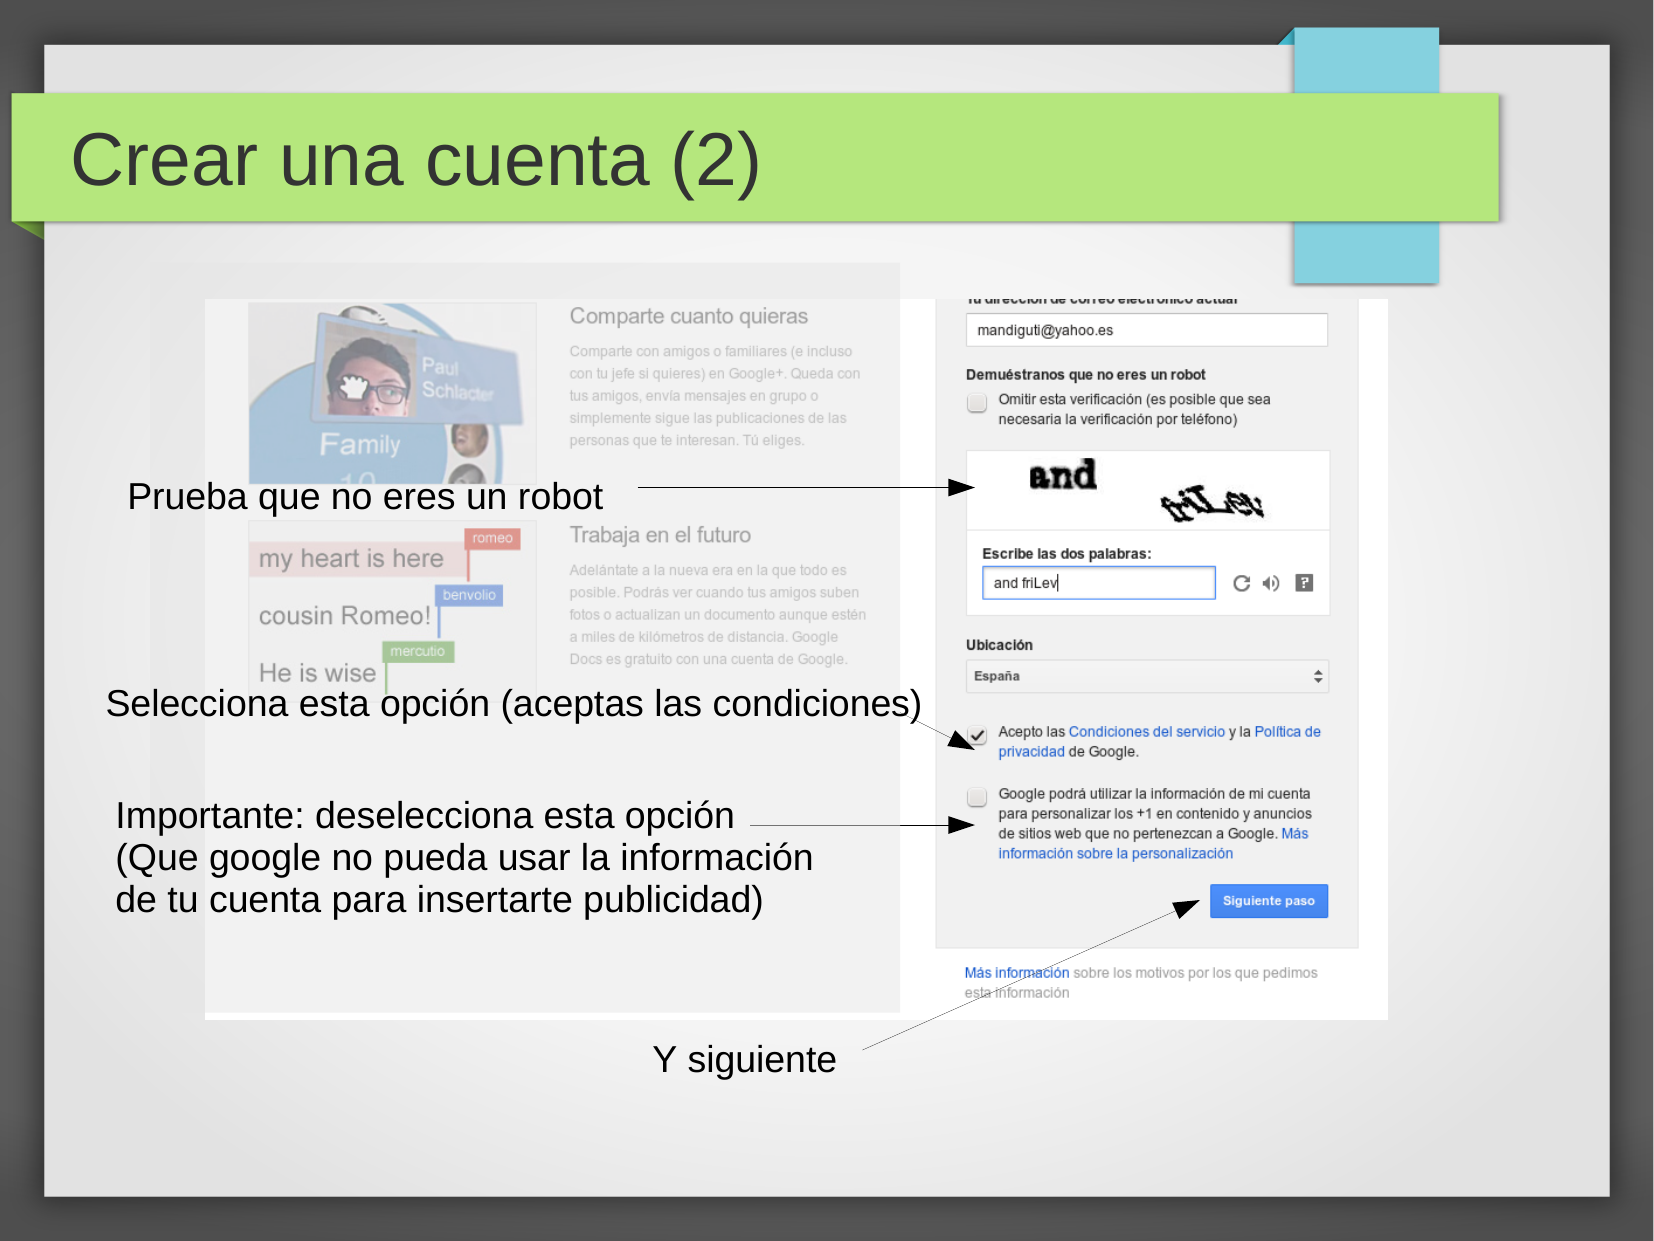

# Crear una cuenta (2)
Prueba que no eres un robot
Selecciona esta opción (aceptas las condiciones)
Importante: deselecciona esta opción
(Que google no pueda usar la información
de tu cuenta para insertarte publicidad)
Y siguiente